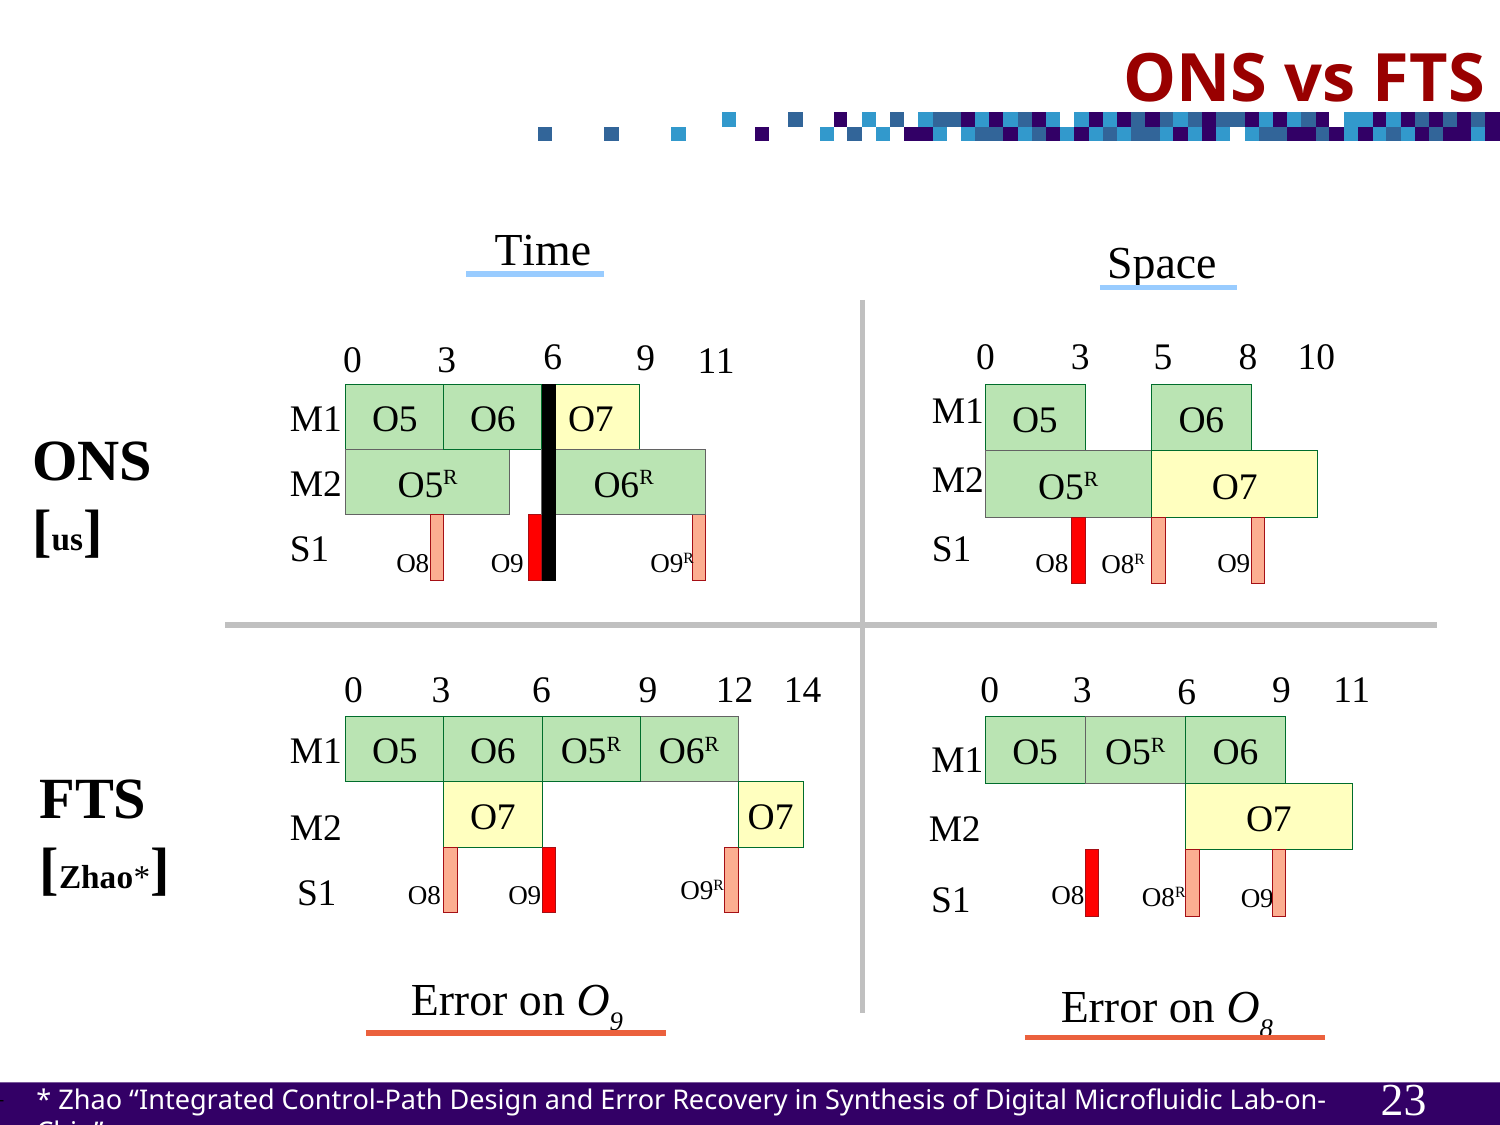

# ONS vs FTS
Time
Space
6
9
3
0
11
O5
O6
O7
M1
O5R
O6R
M2
S1
O8
O9
O9R
0
3
5
8
10
M1
O5
O6
ONS [us]
M2
O5R
O7
S1
O8
O9
O8R
0
3
6
9
12
14
0
3
9
11
6
O5
O6
O5R
O6R
O5
O5R
O6
M1
M1
FTS [Zhao*]
O7
O7
O7
M2
M2
S1
O9R
S1
O8
O9
O8
O8R
O9
Error on O9
Error on O8
* Zhao “Integrated Control-Path Design and Error Recovery in Synthesis of Digital Microfluidic Lab-on-Chip”
(b) Recovery using ONS